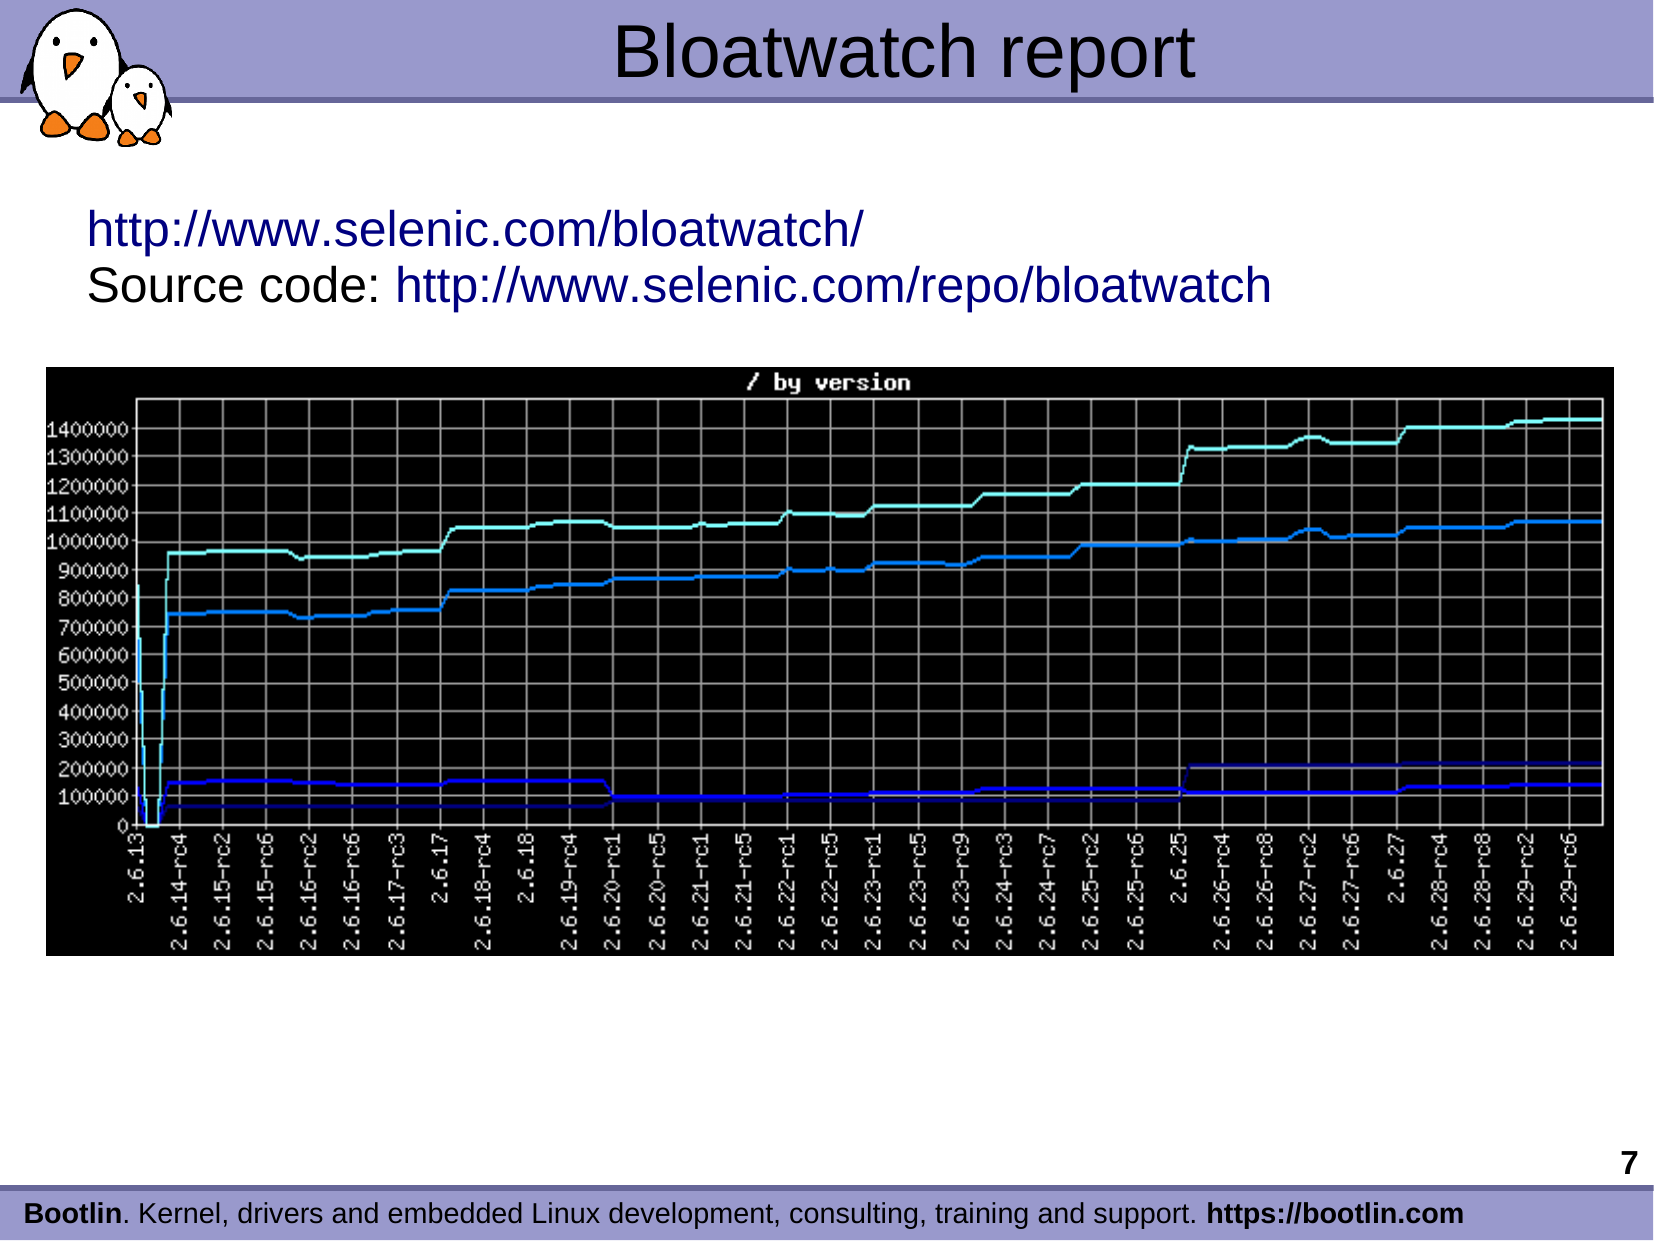

# Bloatwatch report
http://www.selenic.com/bloatwatch/
Source code: http://www.selenic.com/repo/bloatwatch